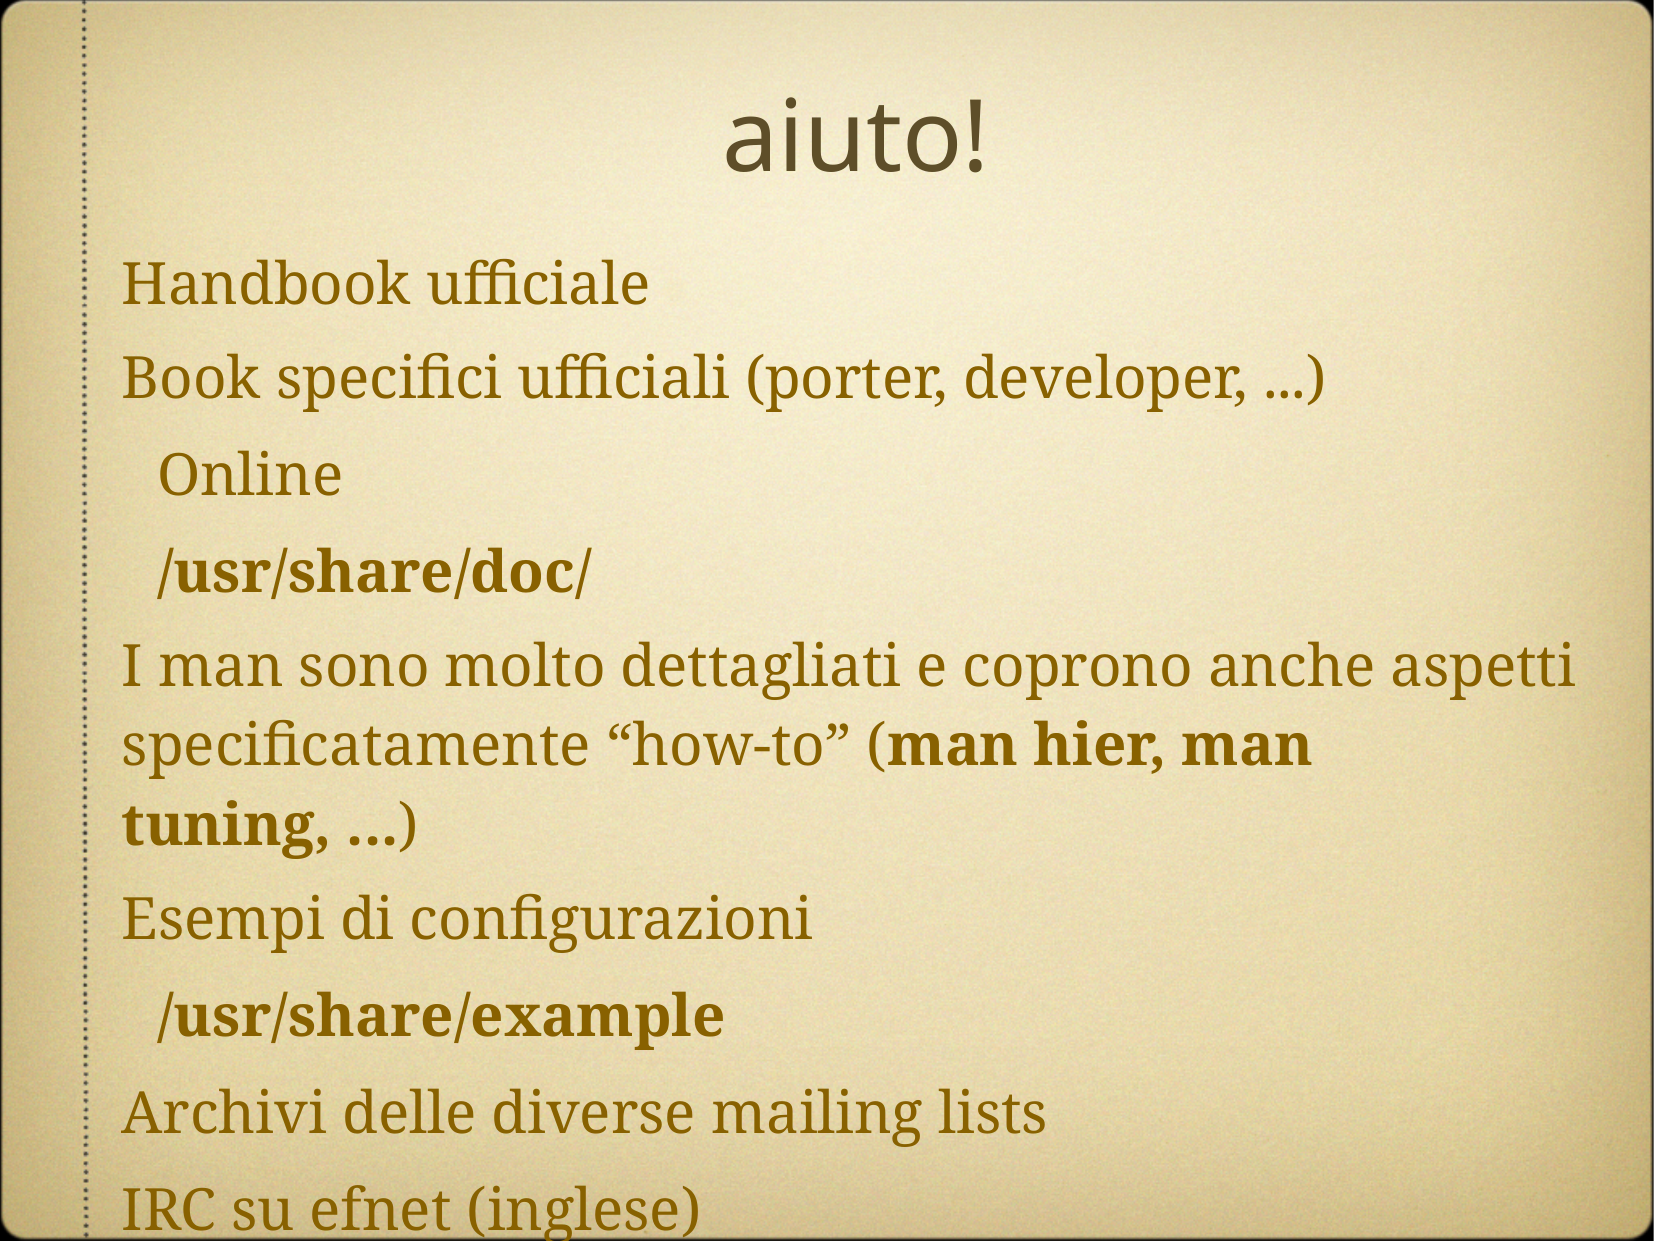

# aiuto!
Handbook ufficiale
Book specifici ufficiali (porter, developer, ...)
Online
/usr/share/doc/
I man sono molto dettagliati e coprono anche aspetti specificatamente “how-to” (man hier, man tuning, ...)
Esempi di configurazioni
/usr/share/example
Archivi delle diverse mailing lists
IRC su efnet (inglese)
GUFI italia